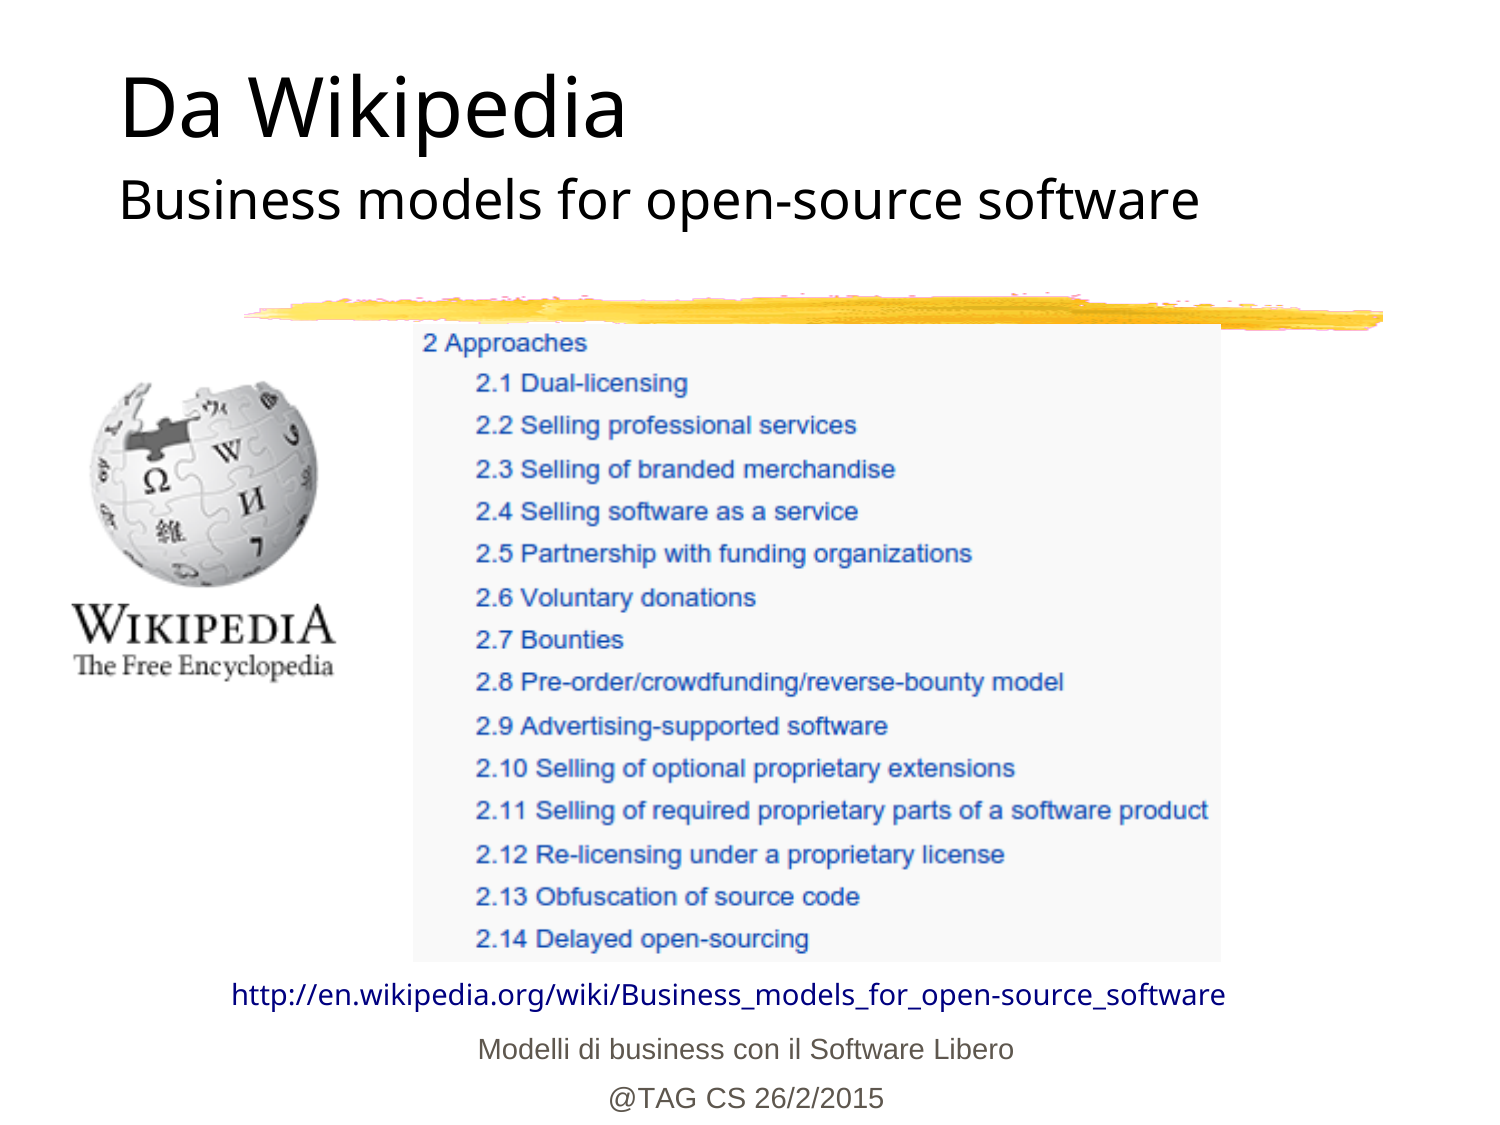

# Da Wikipedia Business models for open-source software
http://en.wikipedia.org/wiki/Business_models_for_open-source_software